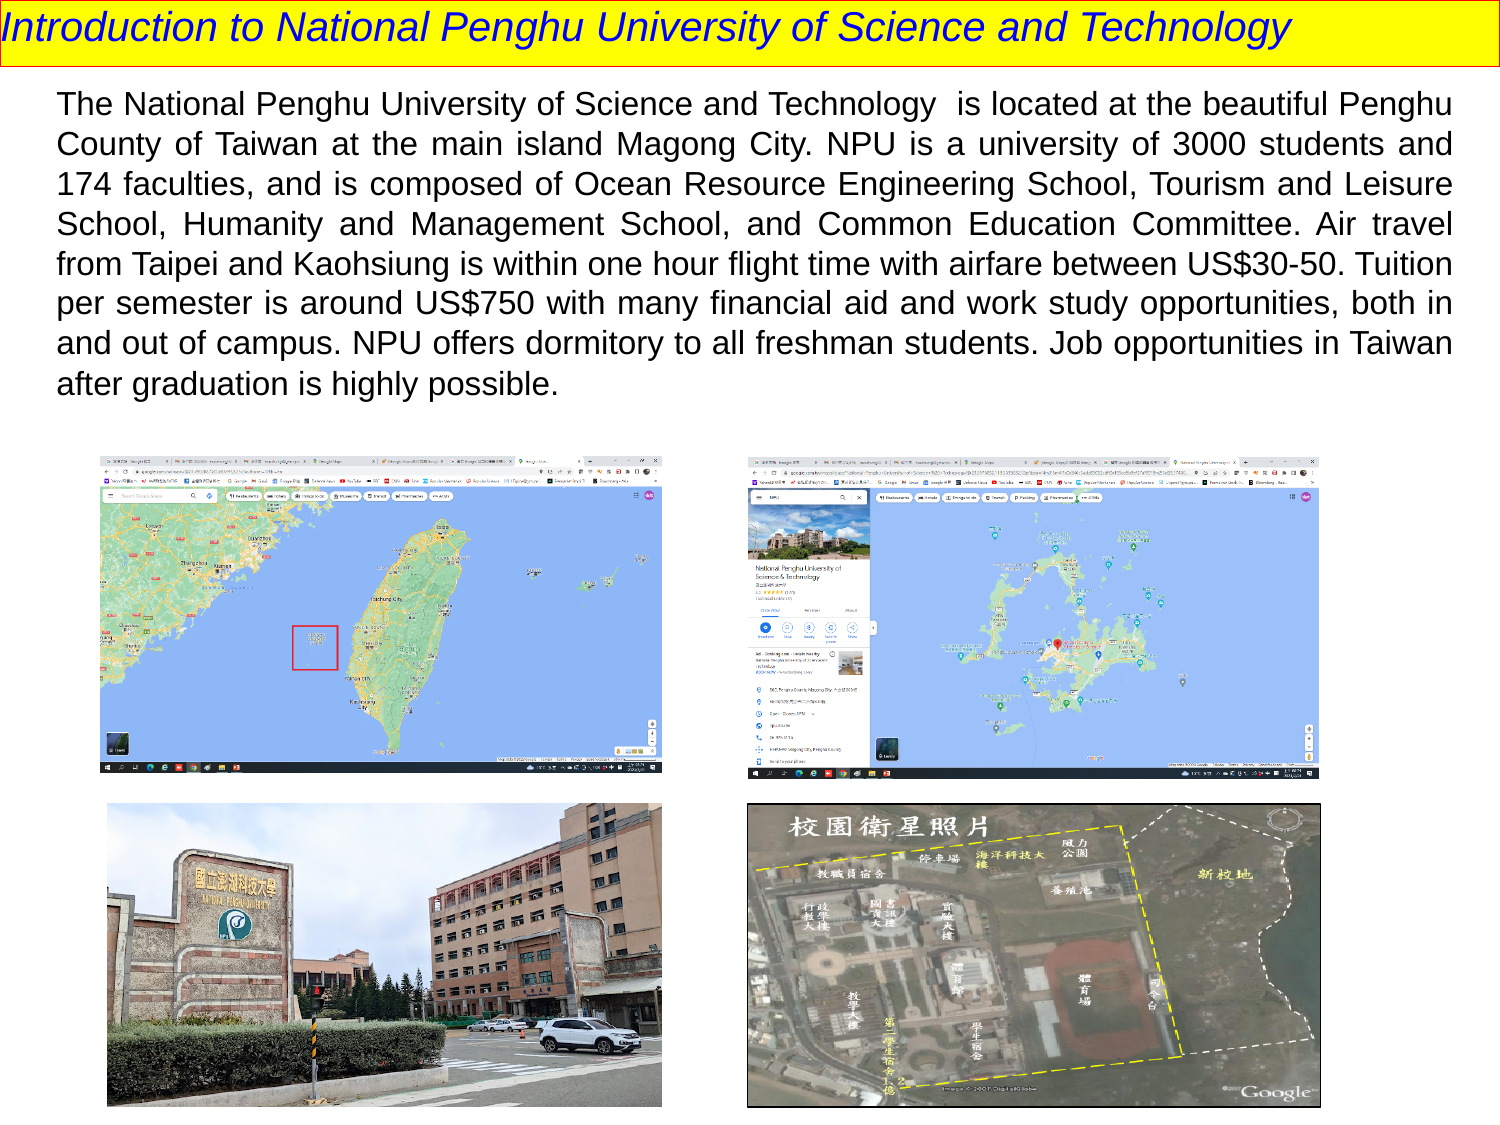

Introduction to National Penghu University of Science and Technology
The National Penghu University of Science and Technology is located at the beautiful Penghu County of Taiwan at the main island Magong City. NPU is a university of 3000 students and 174 faculties, and is composed of Ocean Resource Engineering School, Tourism and Leisure School, Humanity and Management School, and Common Education Committee. Air travel from Taipei and Kaohsiung is within one hour flight time with airfare between US$30-50. Tuition per semester is around US$750 with many financial aid and work study opportunities, both in and out of campus. NPU offers dormitory to all freshman students. Job opportunities in Taiwan after graduation is highly possible.